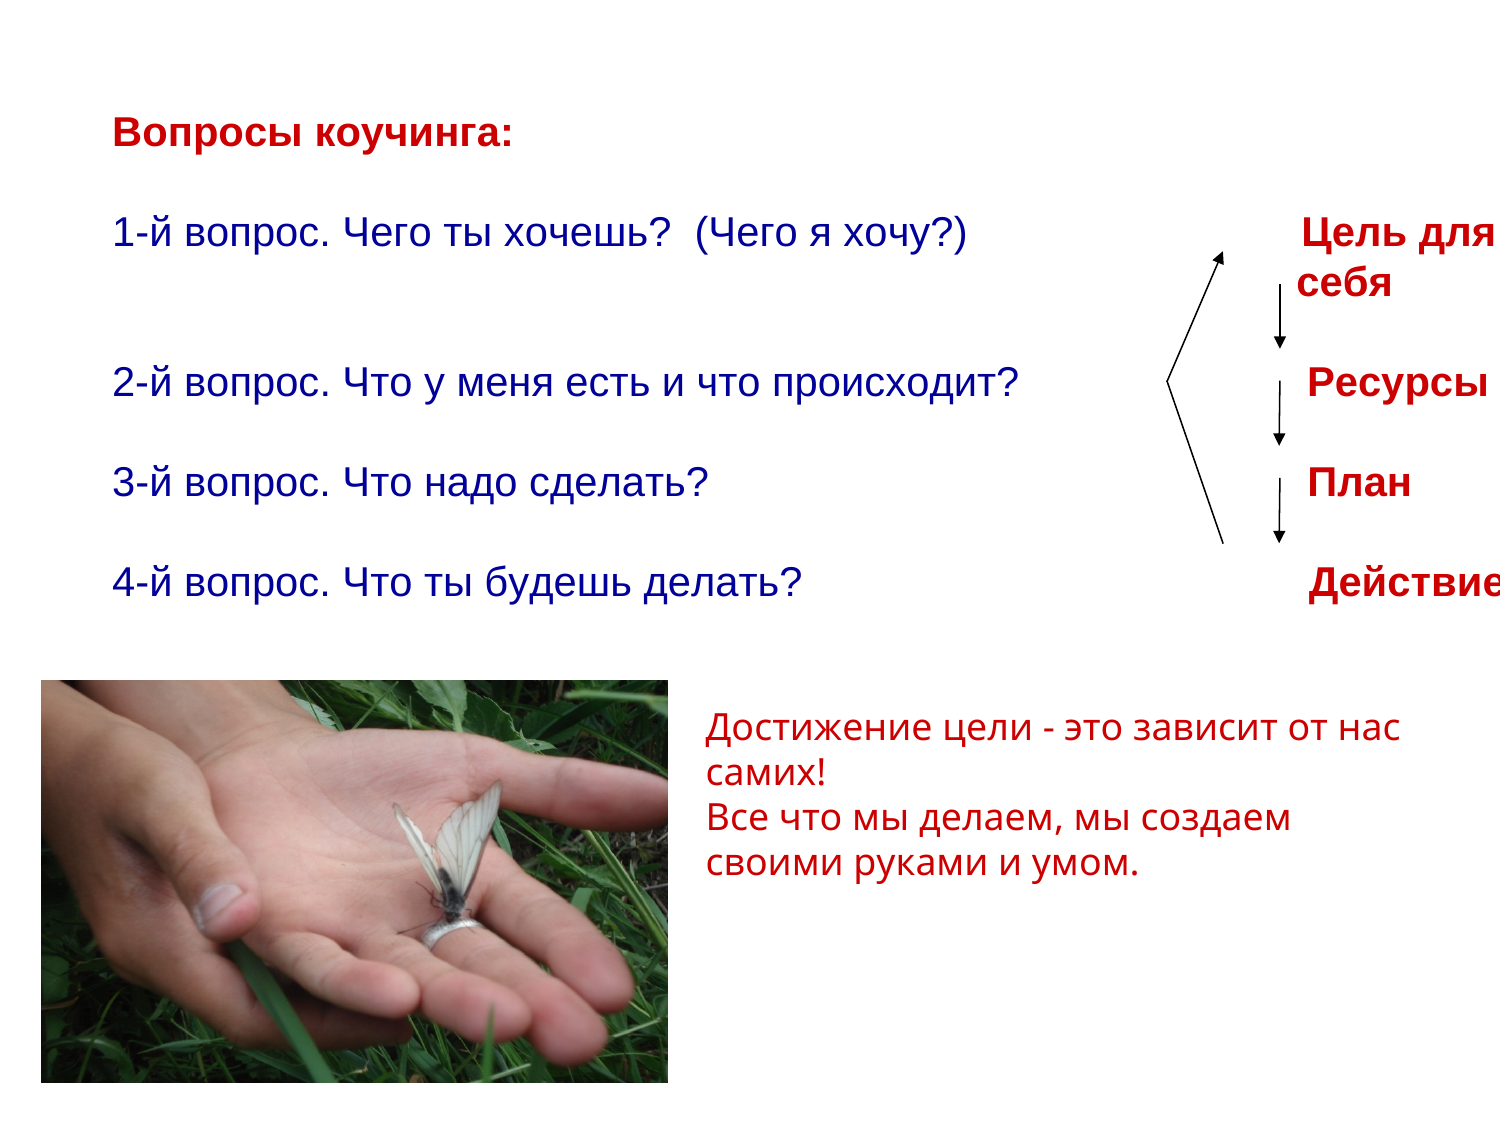

Вопросы коучинга:
1-й вопрос. Чего ты хочешь? (Чего я хочу?) Цель для
 себя
2-й вопрос. Что у меня есть и что происходит? Ресурсы
3-й вопрос. Что надо сделать? План
4-й вопрос. Что ты будешь делать? Действие
Достижение цели - это зависит от нас самих!
Все что мы делаем, мы создаем
своими руками и умом.